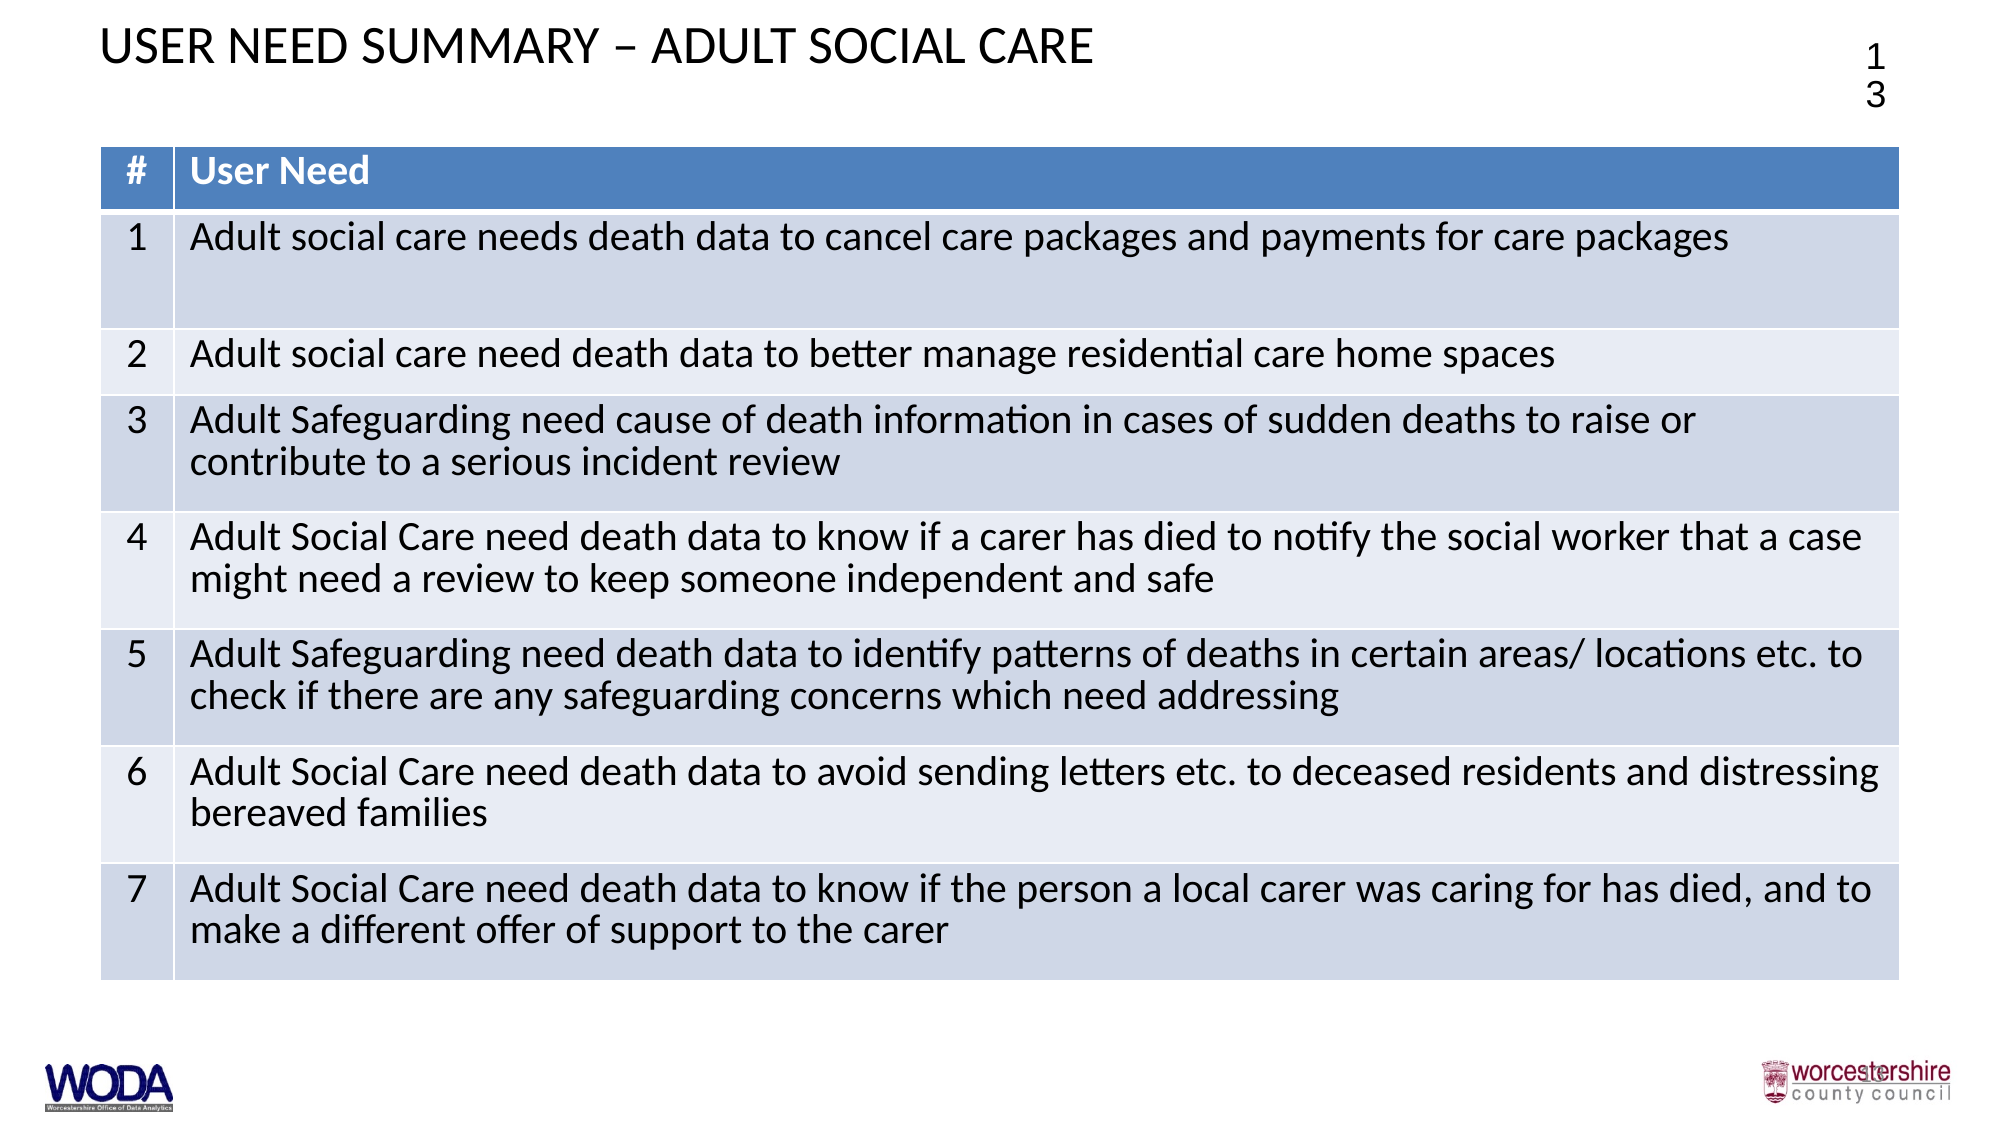

# USER NEED SUMMARY – ADULT SOCIAL CARE
| # | User Need |
| --- | --- |
| 1 | Adult social care needs death data to cancel care packages and payments for care packages |
| 2 | Adult social care need death data to better manage residential care home spaces |
| 3 | Adult Safeguarding need cause of death information in cases of sudden deaths to raise or contribute to a serious incident review |
| 4 | Adult Social Care need death data to know if a carer has died to notify the social worker that a case might need a review to keep someone independent and safe |
| 5 | Adult Safeguarding need death data to identify patterns of deaths in certain areas/ locations etc. to check if there are any safeguarding concerns which need addressing |
| 6 | Adult Social Care need death data to avoid sending letters etc. to deceased residents and distressing bereaved families |
| 7 | Adult Social Care need death data to know if the person a local carer was caring for has died, and to make a different offer of support to the carer |